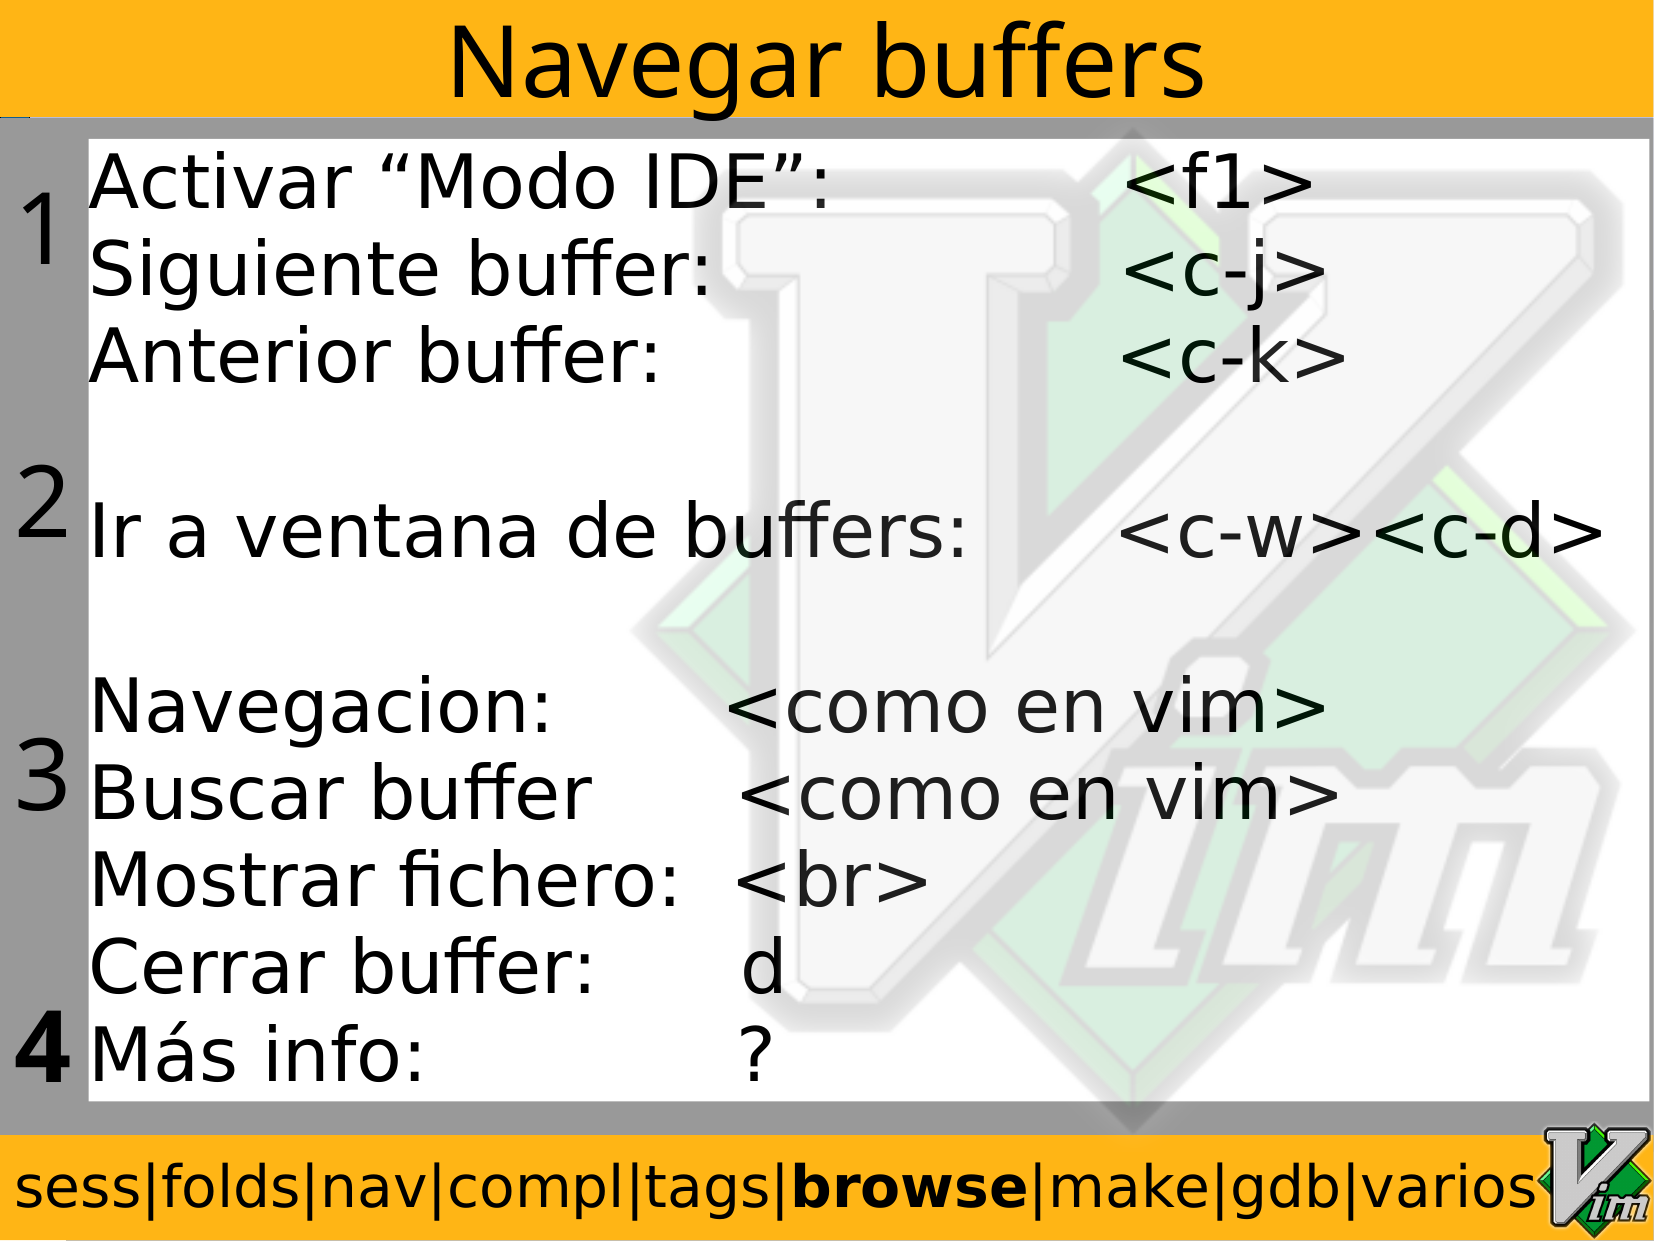

Navegar buffers
1 - Introducción
2 - Novatos
3 - Power Users
4 -Desarrolladores
Activar “Modo IDE”: <f1>
Siguiente buffer: <c-j>
Anterior buffer: <c-k>
Ir a ventana de buffers: <c-w><c-d>
Navegacion: <como en vim>
Buscar buffer <como en vim>
Mostrar fichero: <br>
Cerrar buffer: d
Más info: ?
sess|folds|nav|compl|tags|browse|make|gdb|varios